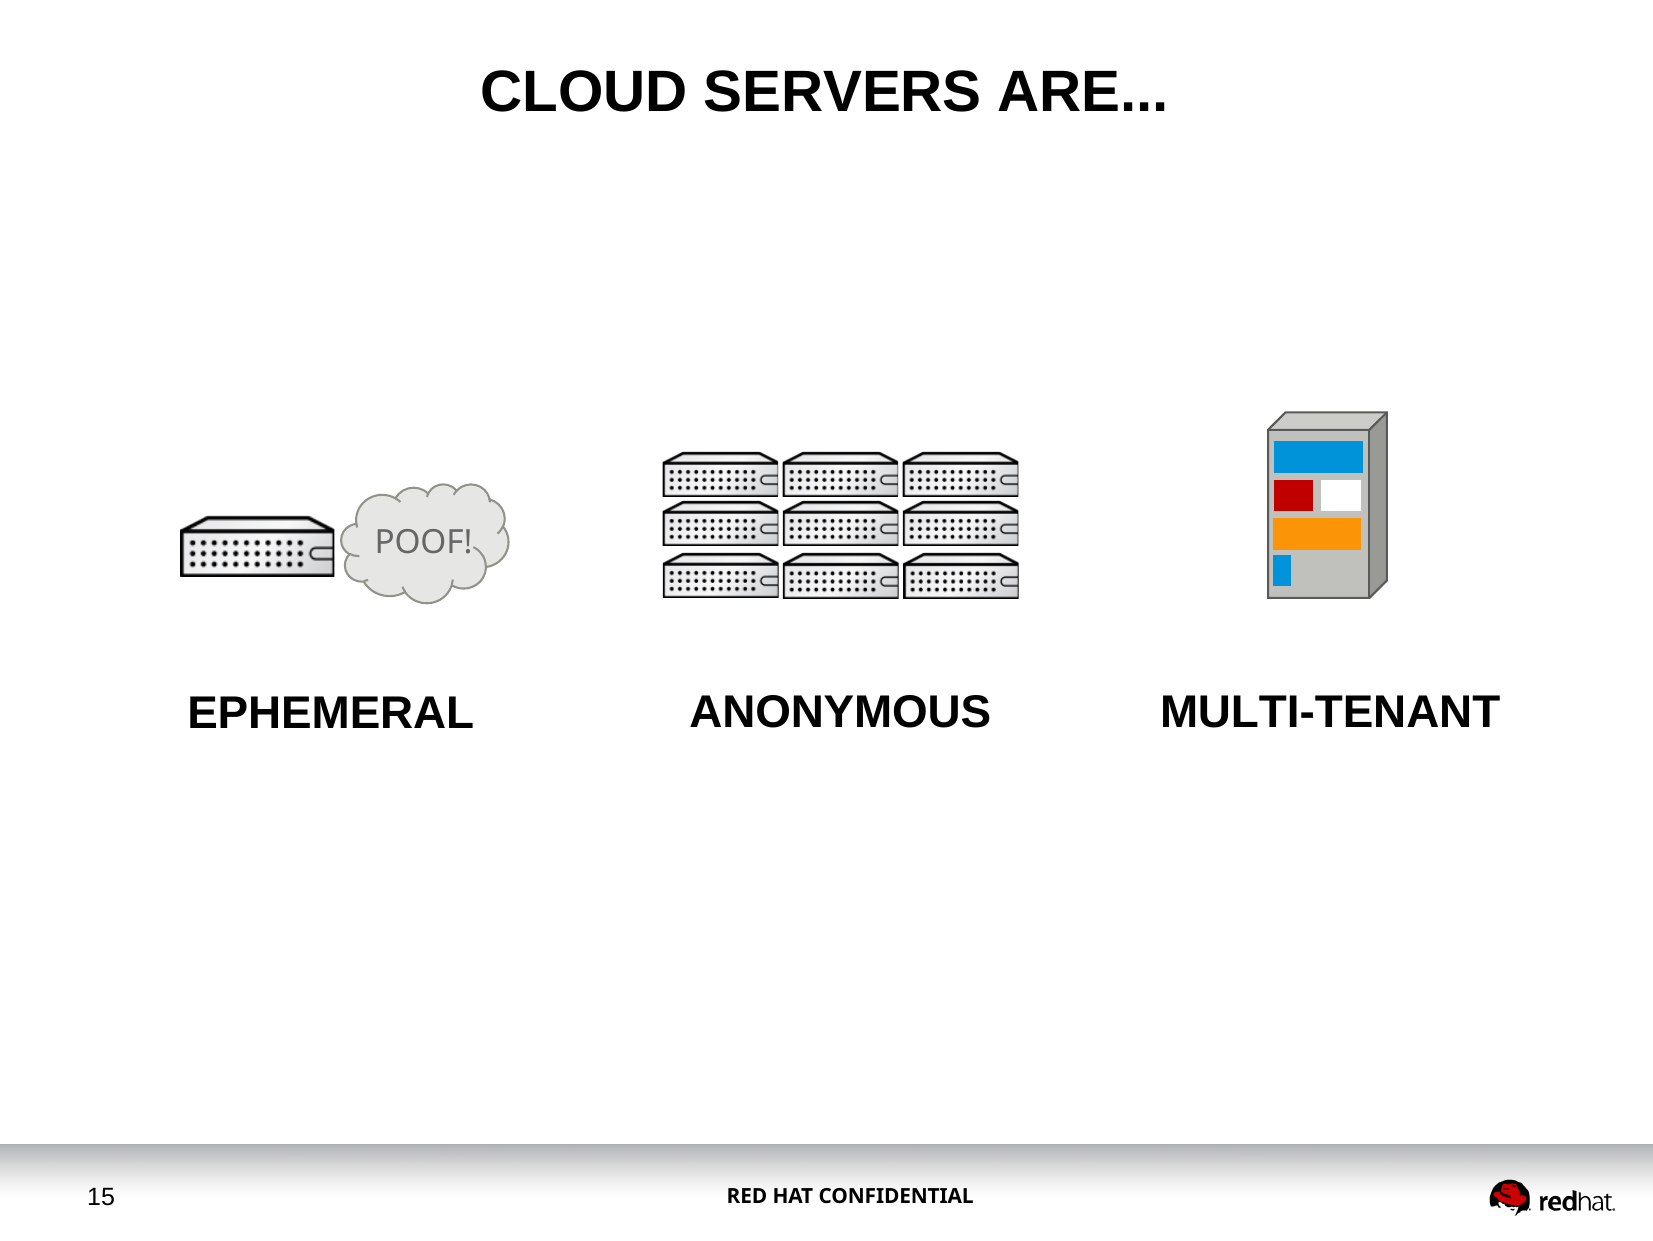

CLOUD SERVERS ARE...
POOF!
MULTI-TENANT
ANONYMOUS
EPHEMERAL